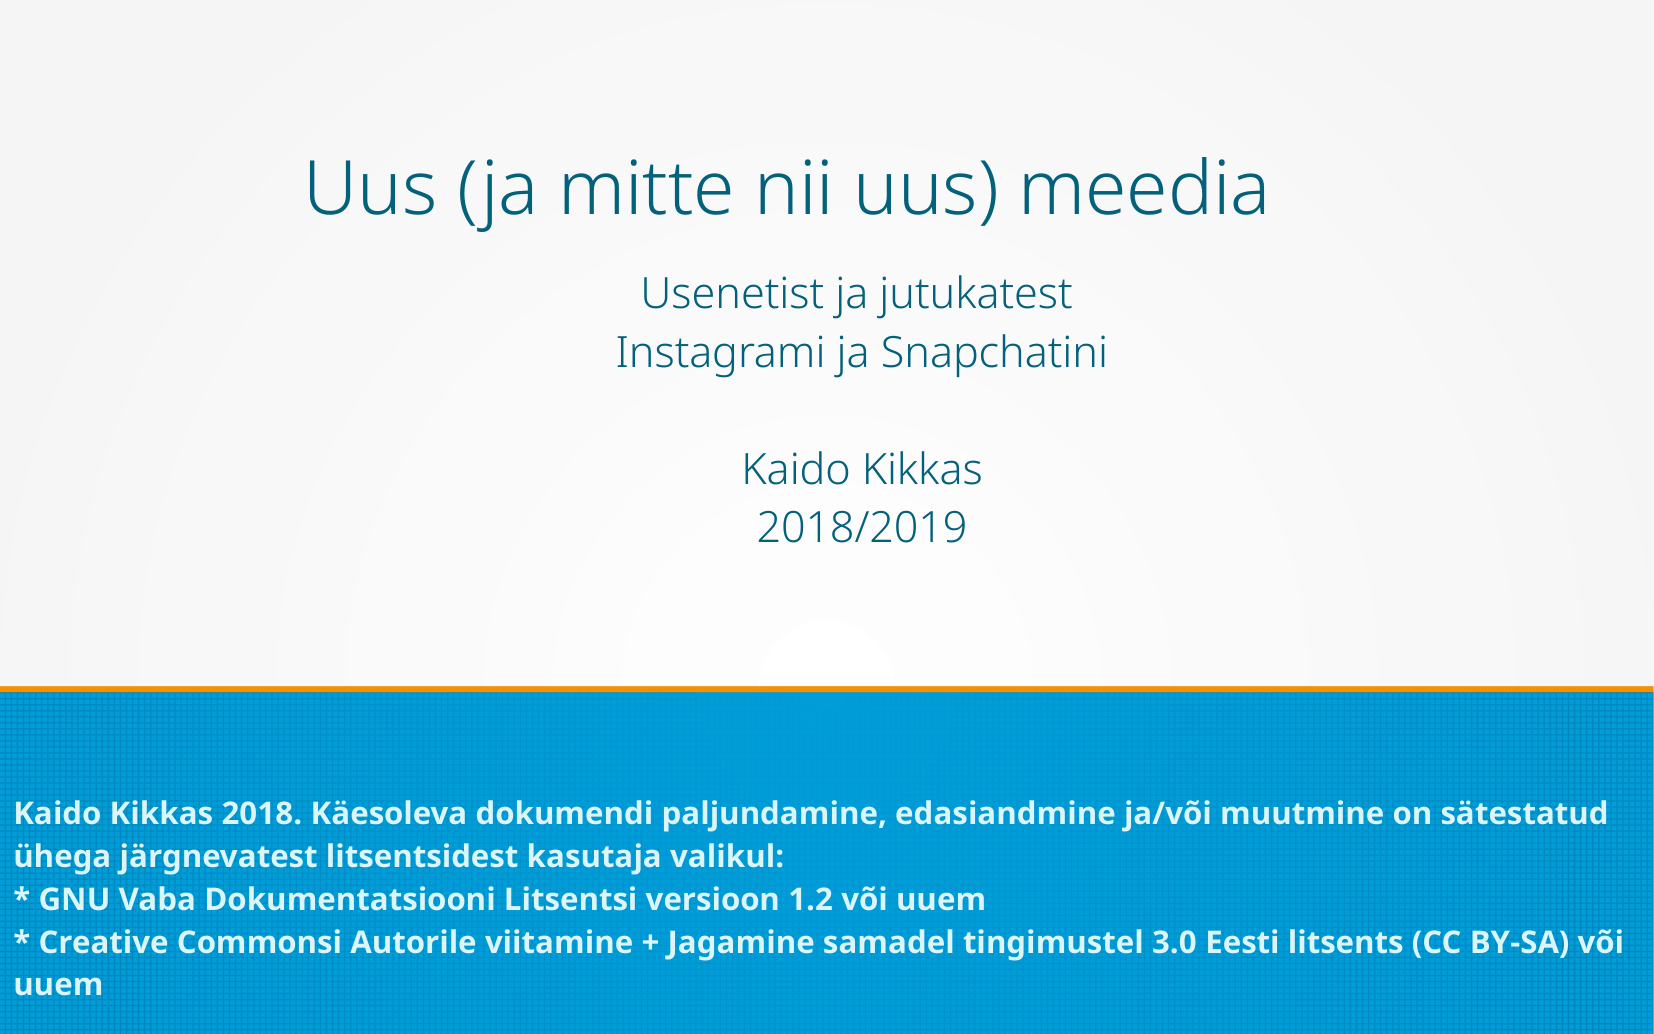

# Uus (ja mitte nii uus) meedia
Usenetist ja jutukatest
Instagrami ja Snapchatini
Kaido Kikkas
2018/2019
Kaido Kikkas 2018. Käesoleva dokumendi paljundamine, edasiandmine ja/või muutmine on sätestatud ühega järgnevatest litsentsidest kasutaja valikul:
* GNU Vaba Dokumentatsiooni Litsentsi versioon 1.2 või uuem
* Creative Commonsi Autorile viitamine + Jagamine samadel tingimustel 3.0 Eesti litsents (CC BY-SA) või uuem